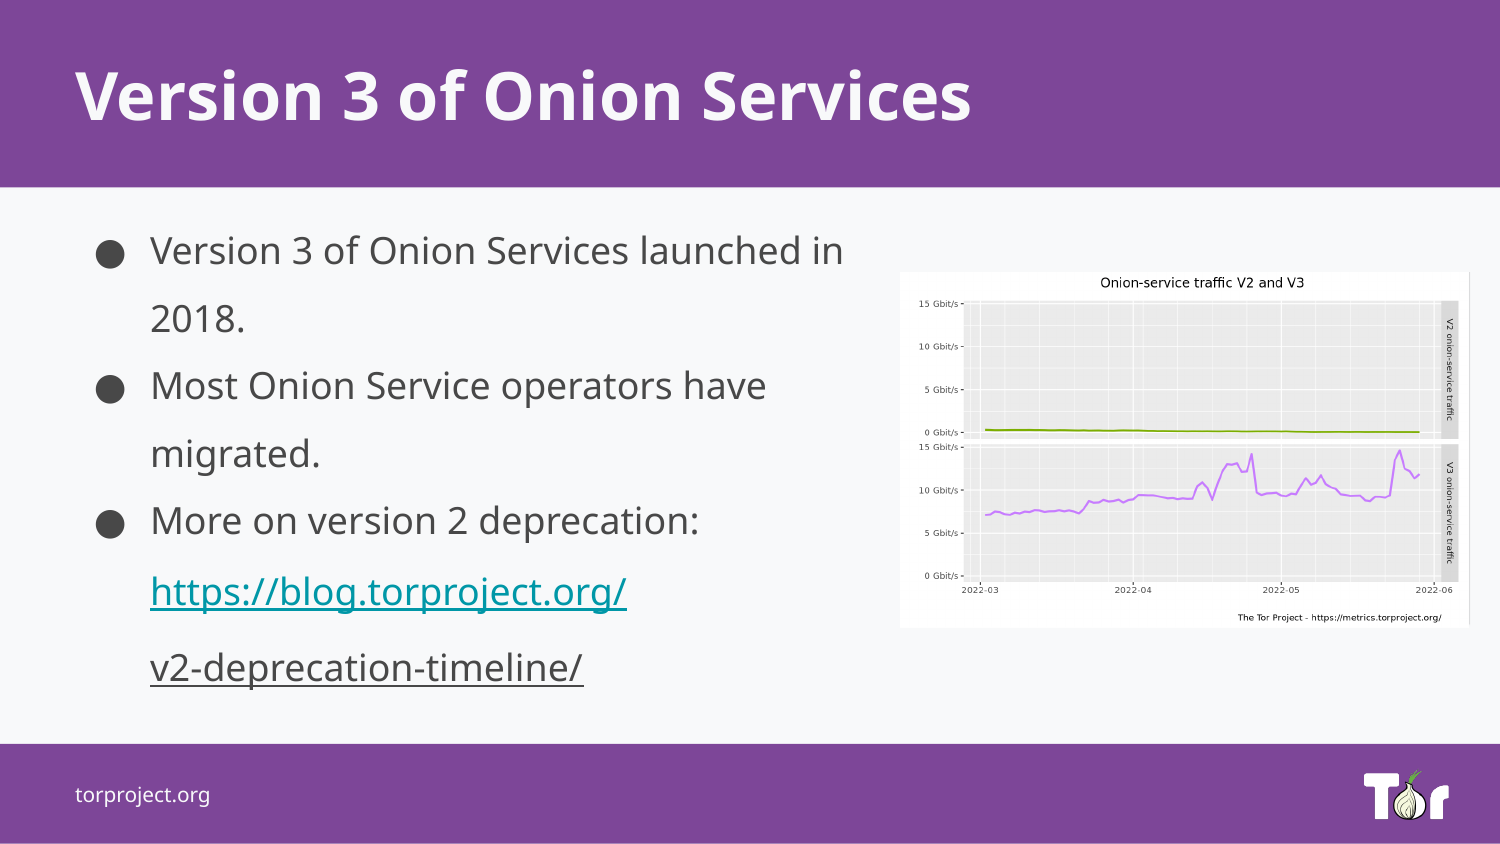

Version 3 of Onion Services
# Version 3 of Onion Services launched in 2018.
Most Onion Service operators have migrated.
More on version 2 deprecation: https://blog.torproject.org/v2-deprecation-timeline/